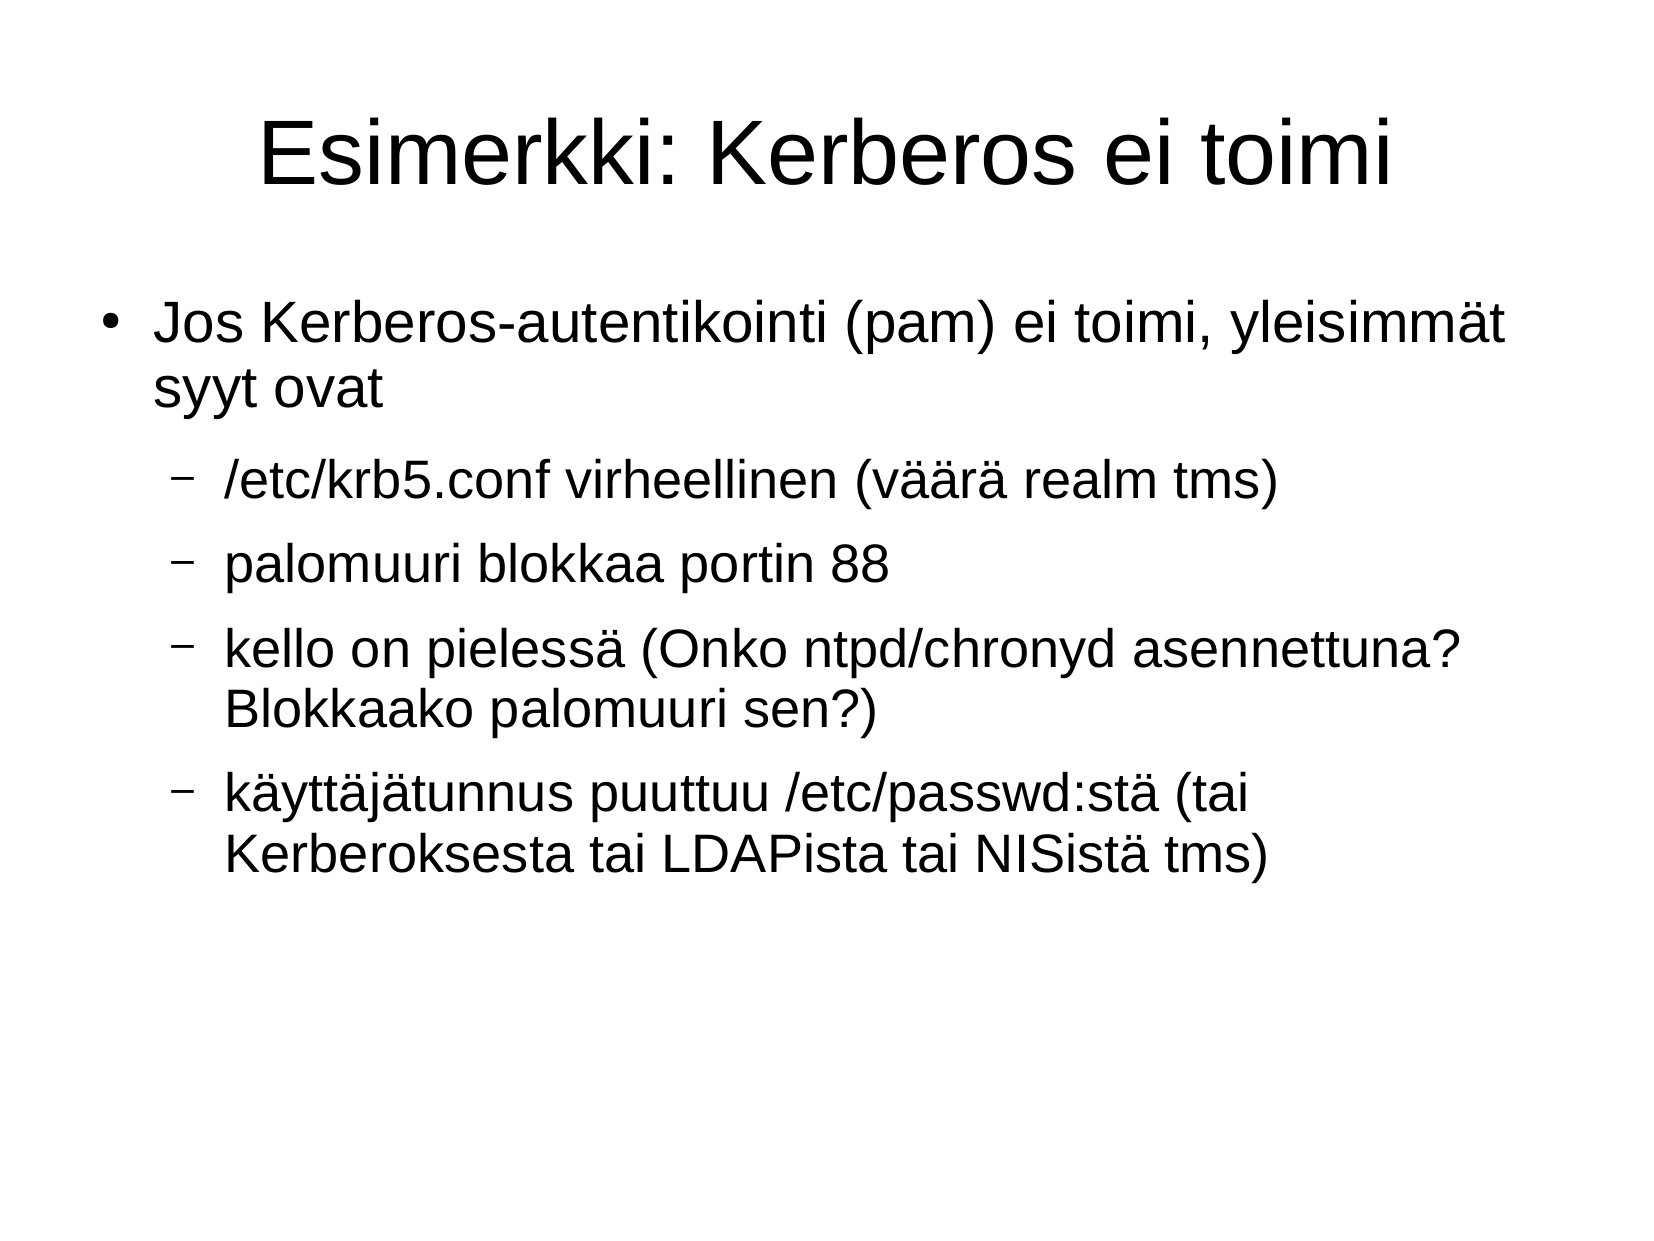

# Esimerkki: Kerberos ei toimi
Jos Kerberos-autentikointi (pam) ei toimi, yleisimmät syyt ovat
/etc/krb5.conf virheellinen (väärä realm tms)
palomuuri blokkaa portin 88
kello on pielessä (Onko ntpd/chronyd asennettuna? Blokkaako palomuuri sen?)
käyttäjätunnus puuttuu /etc/passwd:stä (tai Kerberoksesta tai LDAPista tai NISistä tms)